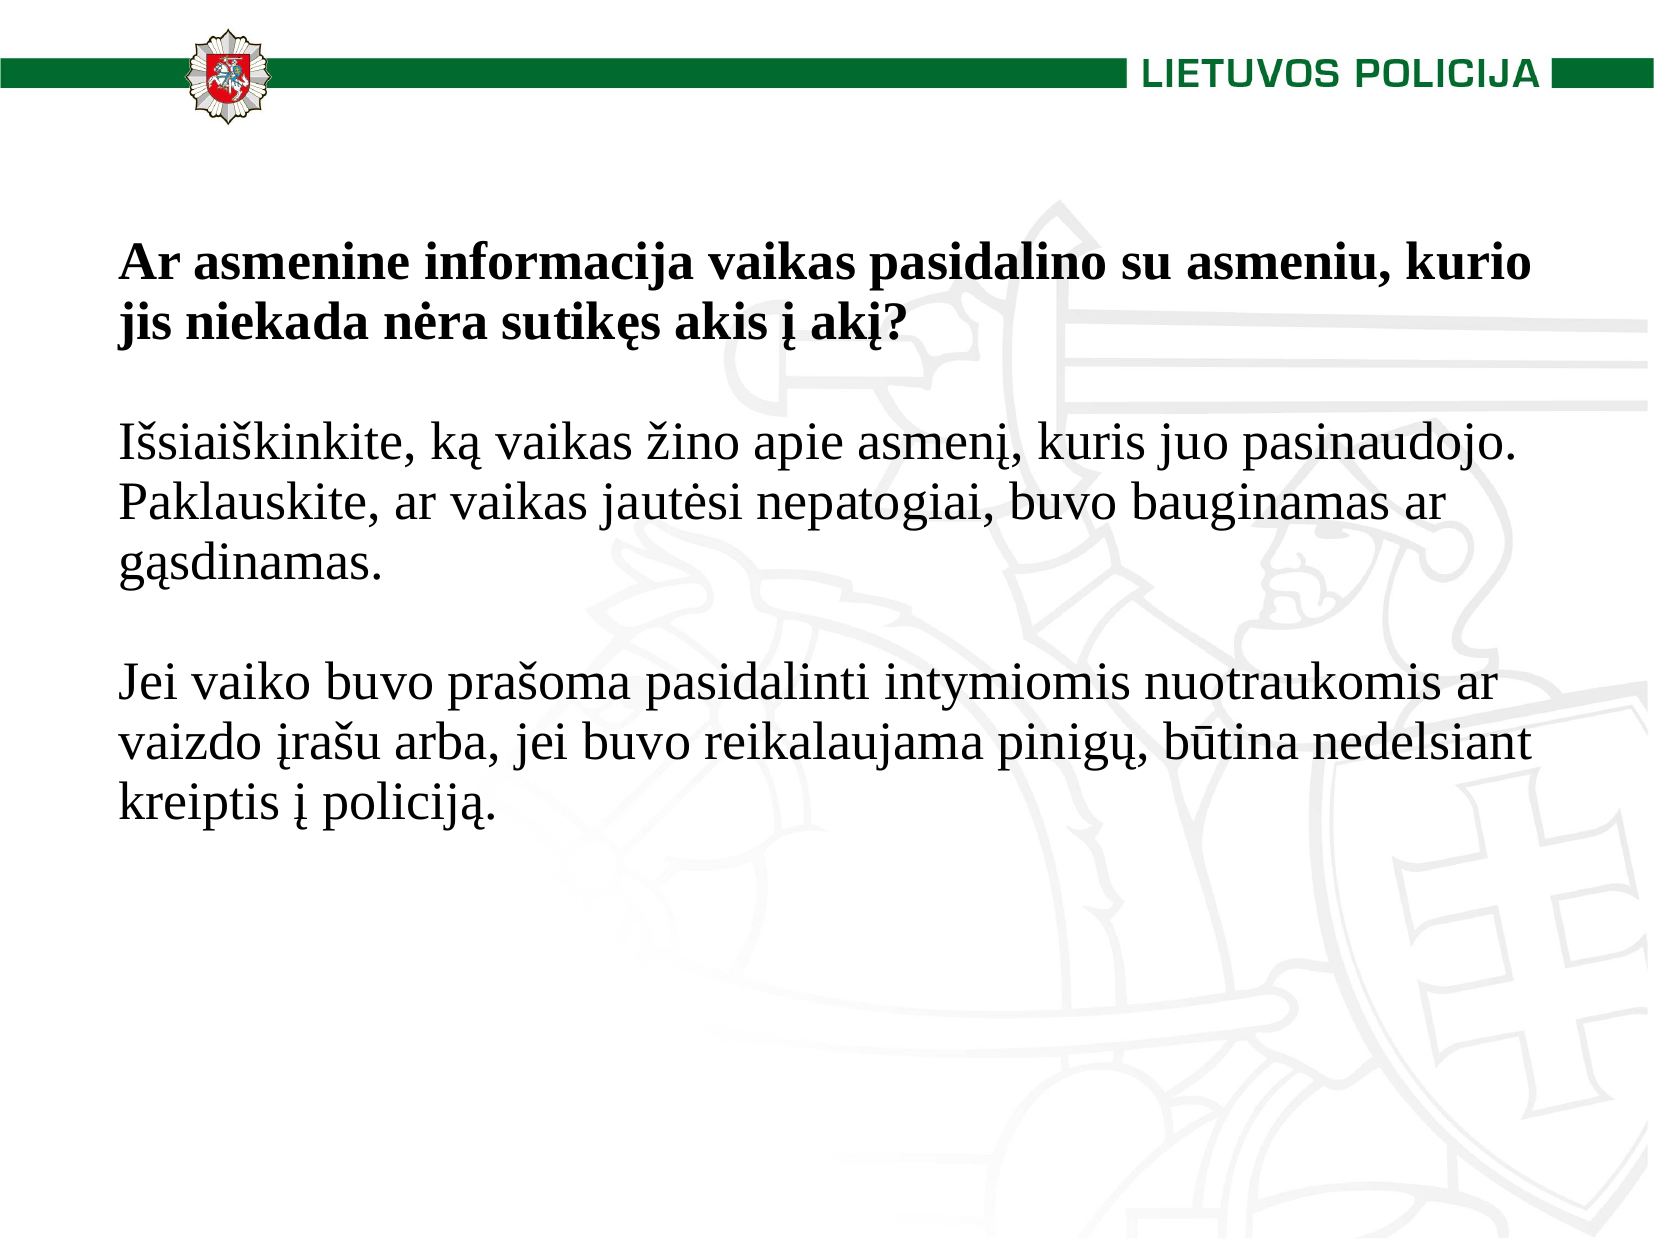

Ar asmenine informacija vaikas pasidalino su asmeniu, kurio jis niekada nėra sutikęs akis į akį?
Išsiaiškinkite, ką vaikas žino apie asmenį, kuris juo pasinaudojo.
Paklauskite, ar vaikas jautėsi nepatogiai, buvo bauginamas ar gąsdinamas.
Jei vaiko buvo prašoma pasidalinti intymiomis nuotraukomis ar vaizdo įrašu arba, jei buvo reikalaujama pinigų, būtina nedelsiant kreiptis į policiją.
#